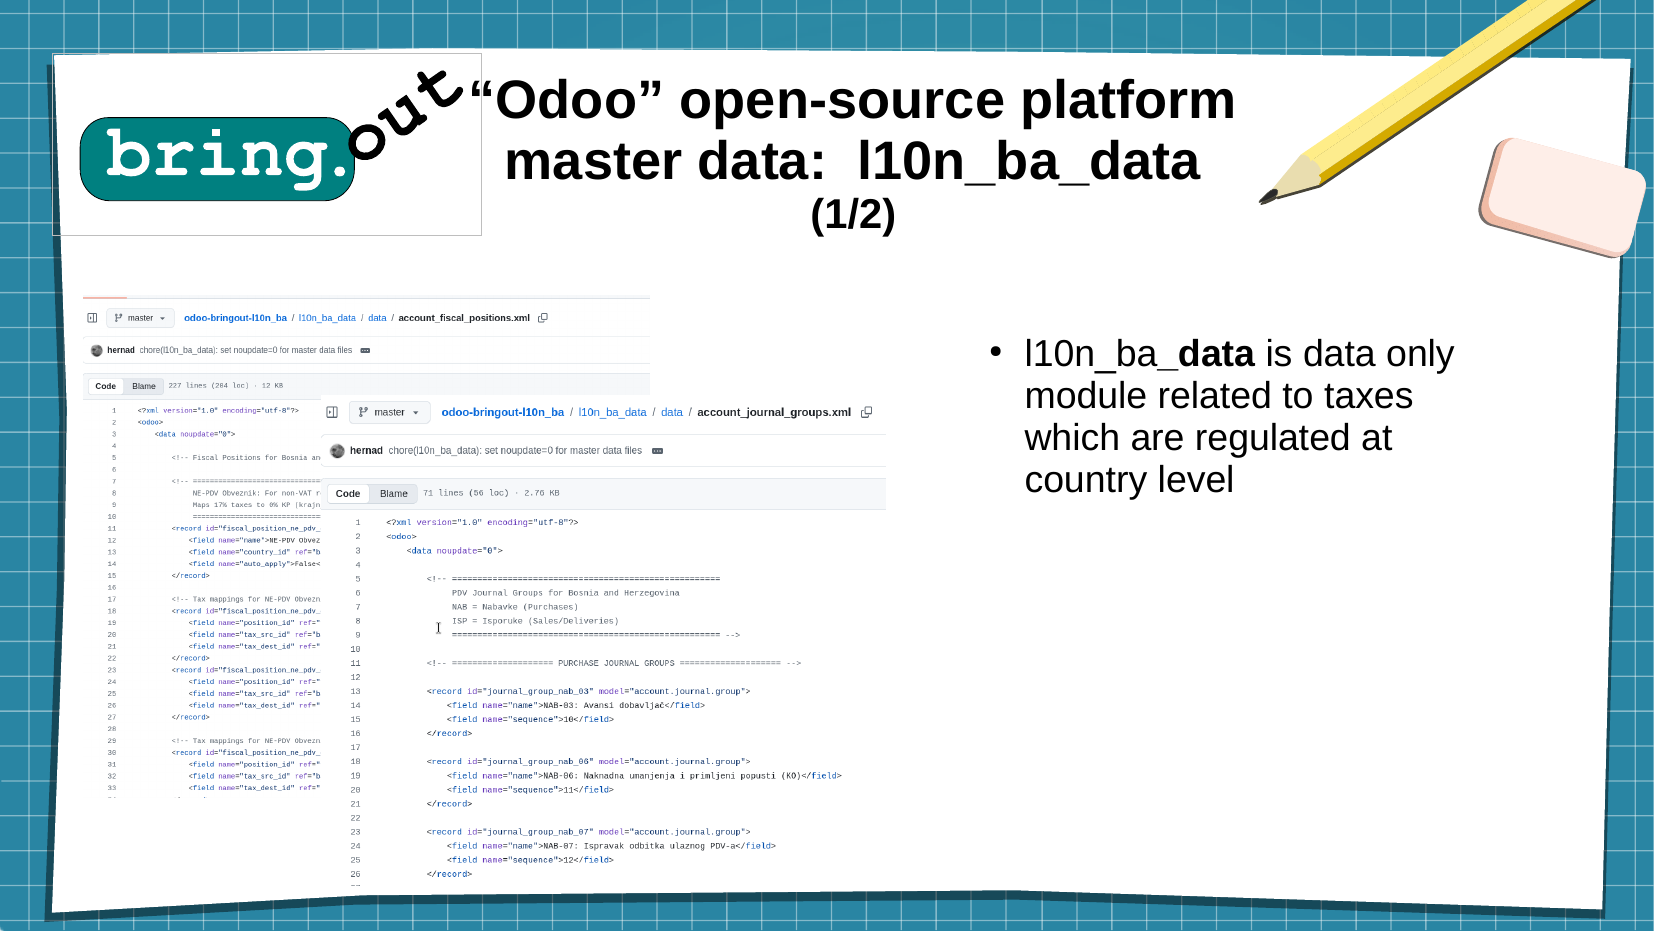

# “Odoo” open-source platform master data: l10n_ba_data (1/2)
l10n_ba_data is data only module related to taxes which are regulated at country level